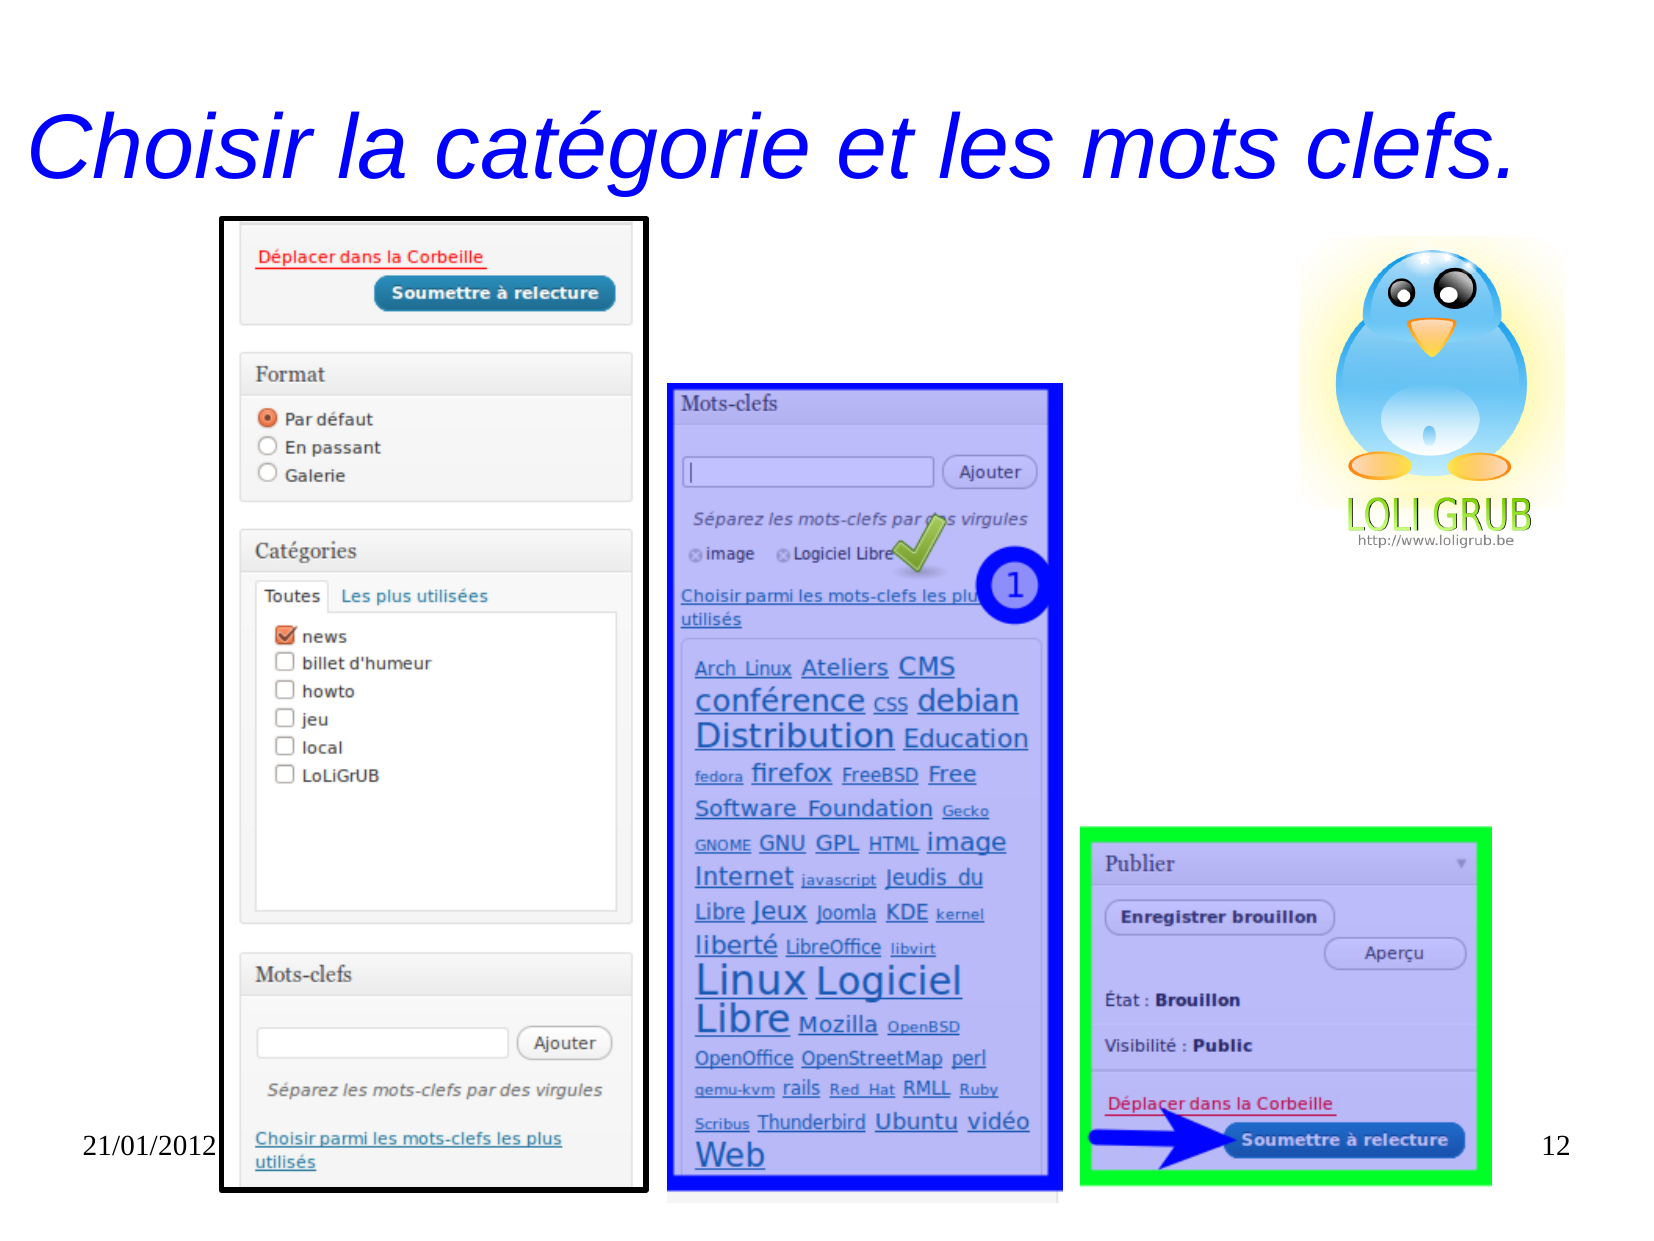

Choisir la catégorie et les mots clefs.
21/01/2012
12